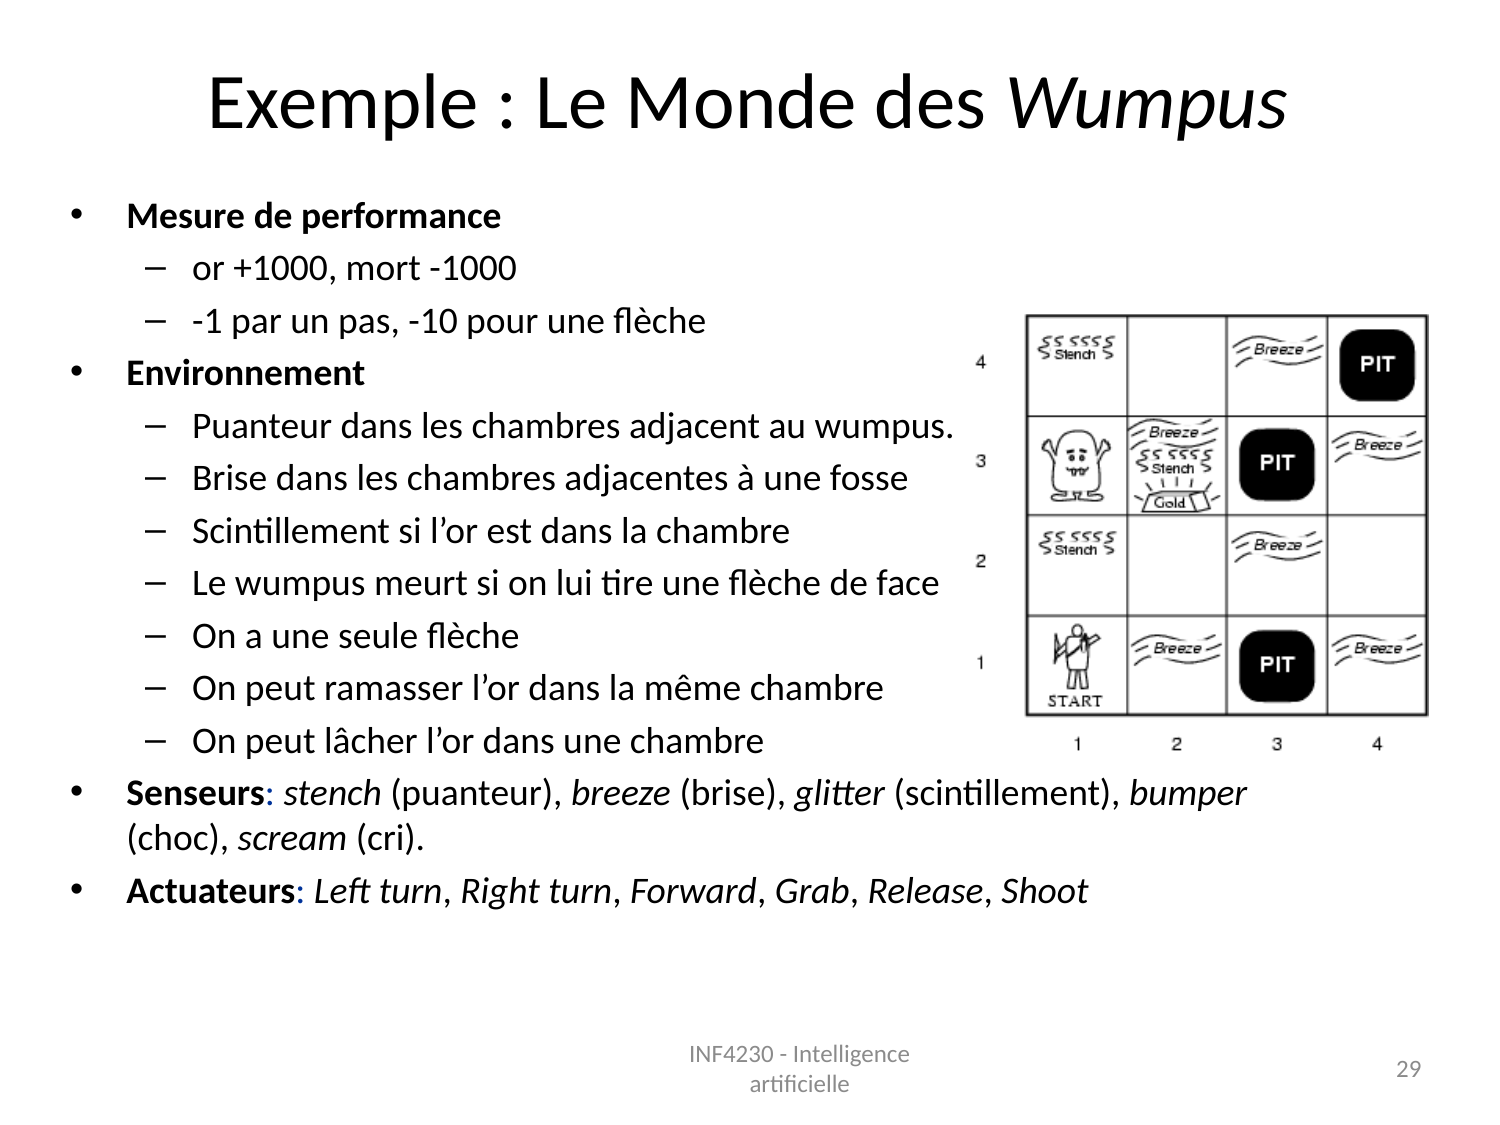

# Exemple : Le Monde des Wumpus
Mesure de performance
or +1000, mort -1000
-1 par un pas, -10 pour une flèche
Environnement
Puanteur dans les chambres adjacent au wumpus.
Brise dans les chambres adjacentes à une fosse
Scintillement si l’or est dans la chambre
Le wumpus meurt si on lui tire une flèche de face
On a une seule flèche
On peut ramasser l’or dans la même chambre
On peut lâcher l’or dans une chambre
Senseurs: stench (puanteur), breeze (brise), glitter (scintillement), bumper (choc), scream (cri).
Actuateurs: Left turn, Right turn, Forward, Grab, Release, Shoot
INF4230 - Intelligence artificielle